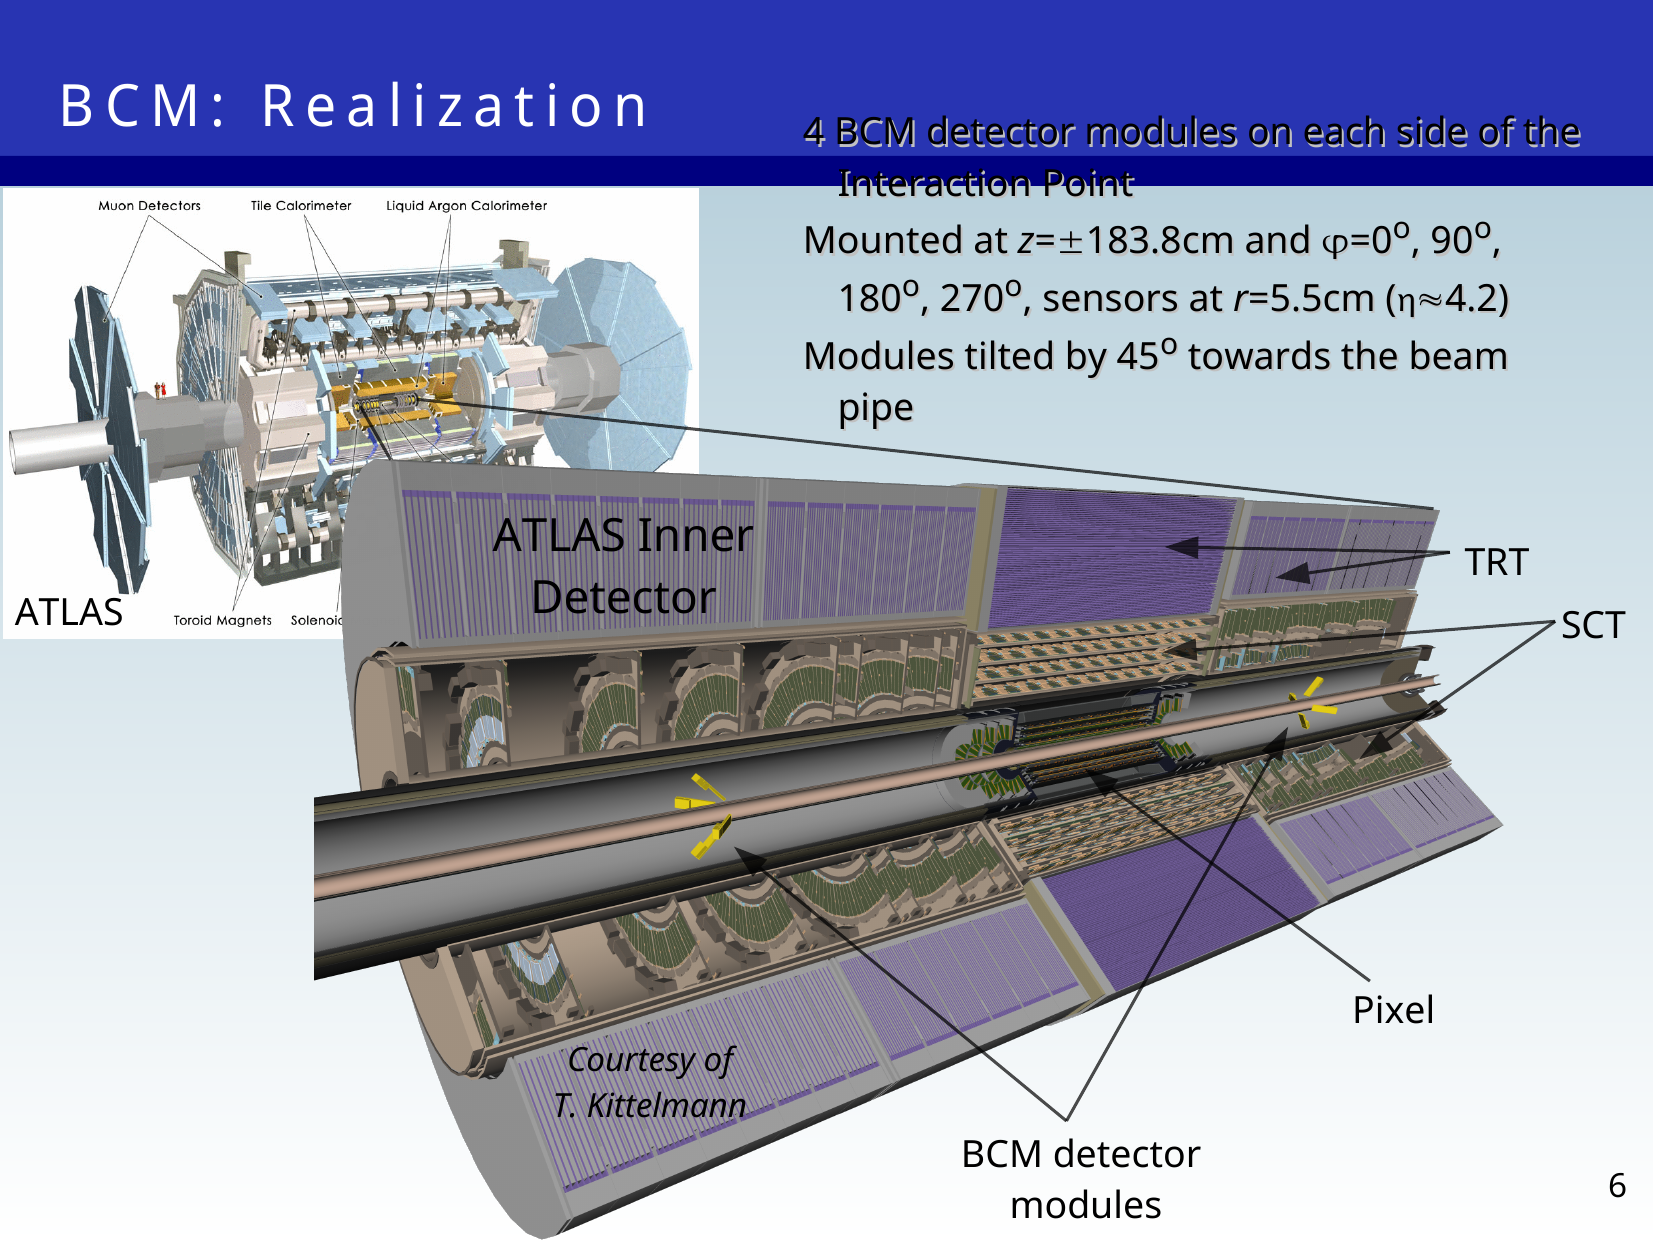

# BCM: Realization
4 BCM detector modules on each side of the Interaction Point
Mounted at z=183.8cm and =0o, 90o, 180o, 270o, sensors at r=5.5cm (≈4.2)
Modules tilted by 45o towards the beam pipe
ATLAS Inner
Detector
TRT
ATLAS
SCT
Pixel
Courtesy of
T. Kittelmann
BCM detector
modules
6